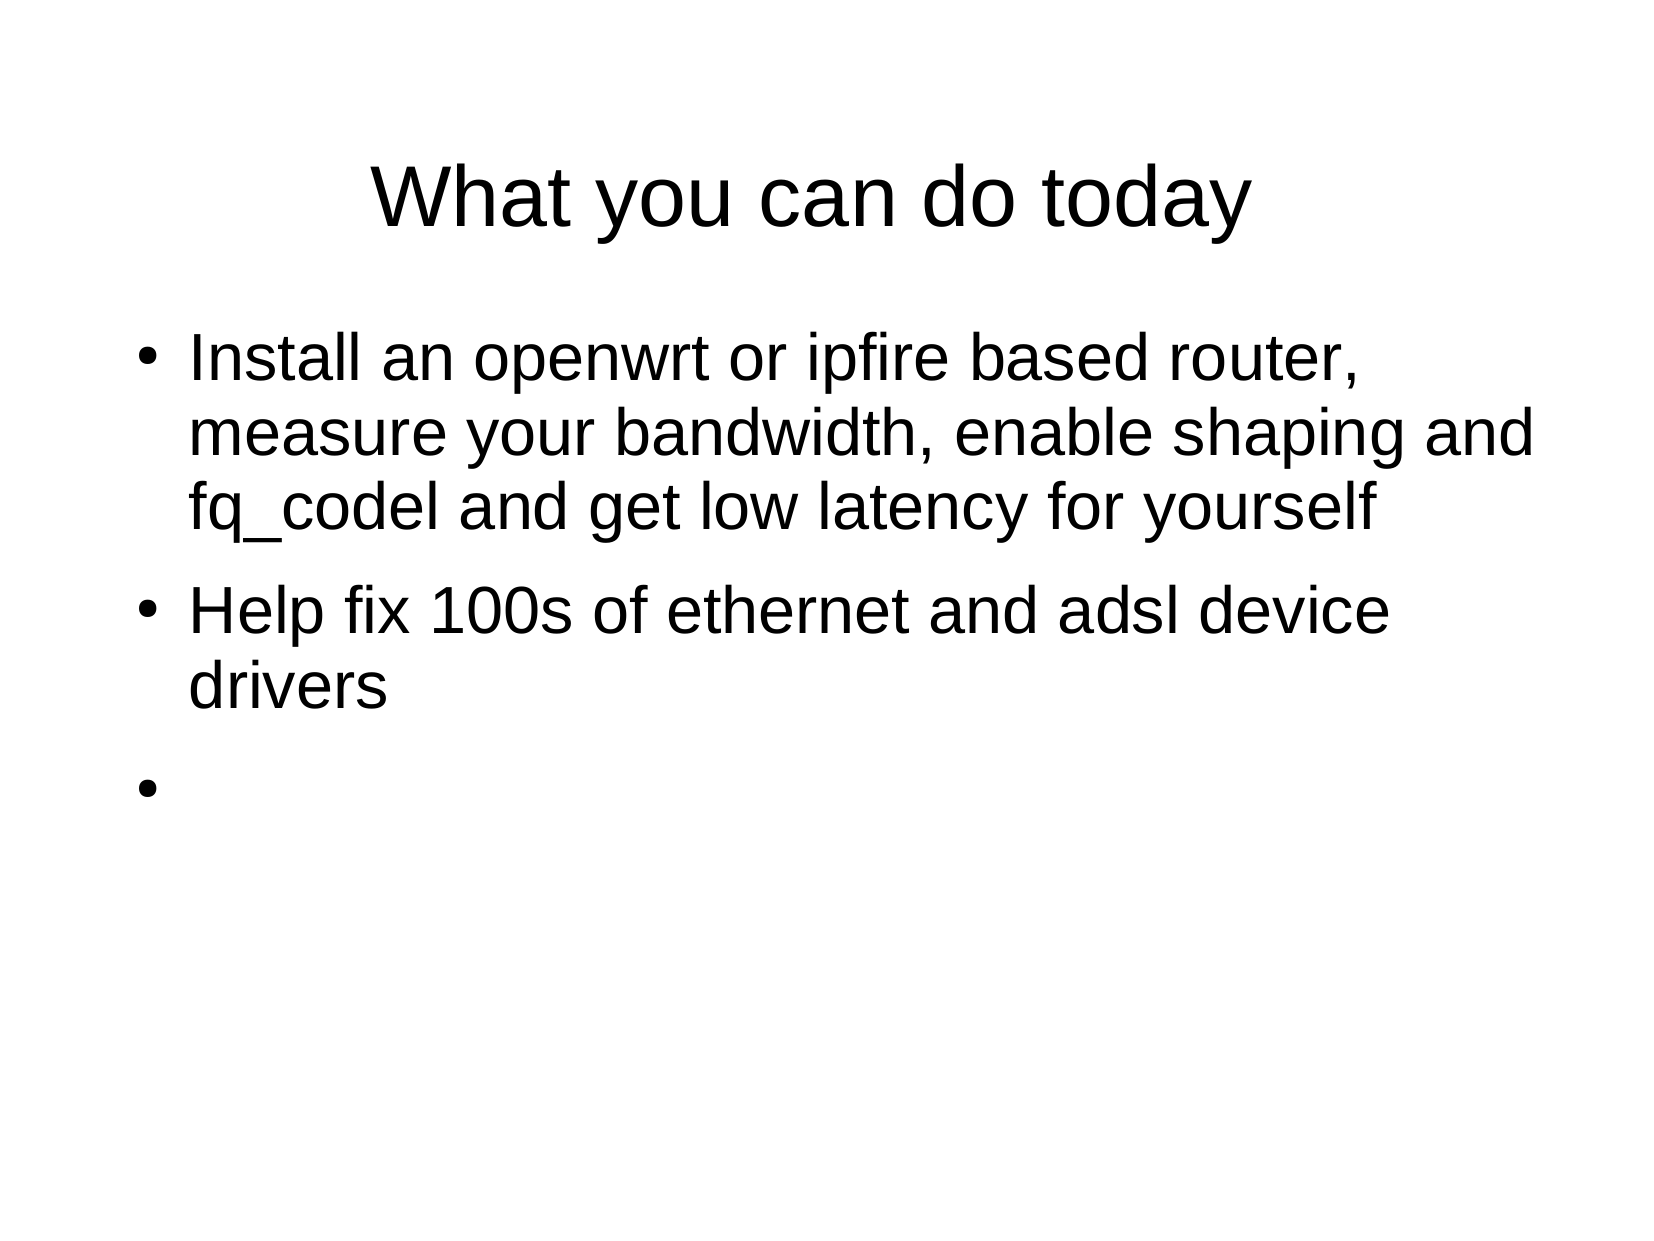

# What you can do today
Install an openwrt or ipfire based router, measure your bandwidth, enable shaping and fq_codel and get low latency for yourself
Help fix 100s of ethernet and adsl device drivers